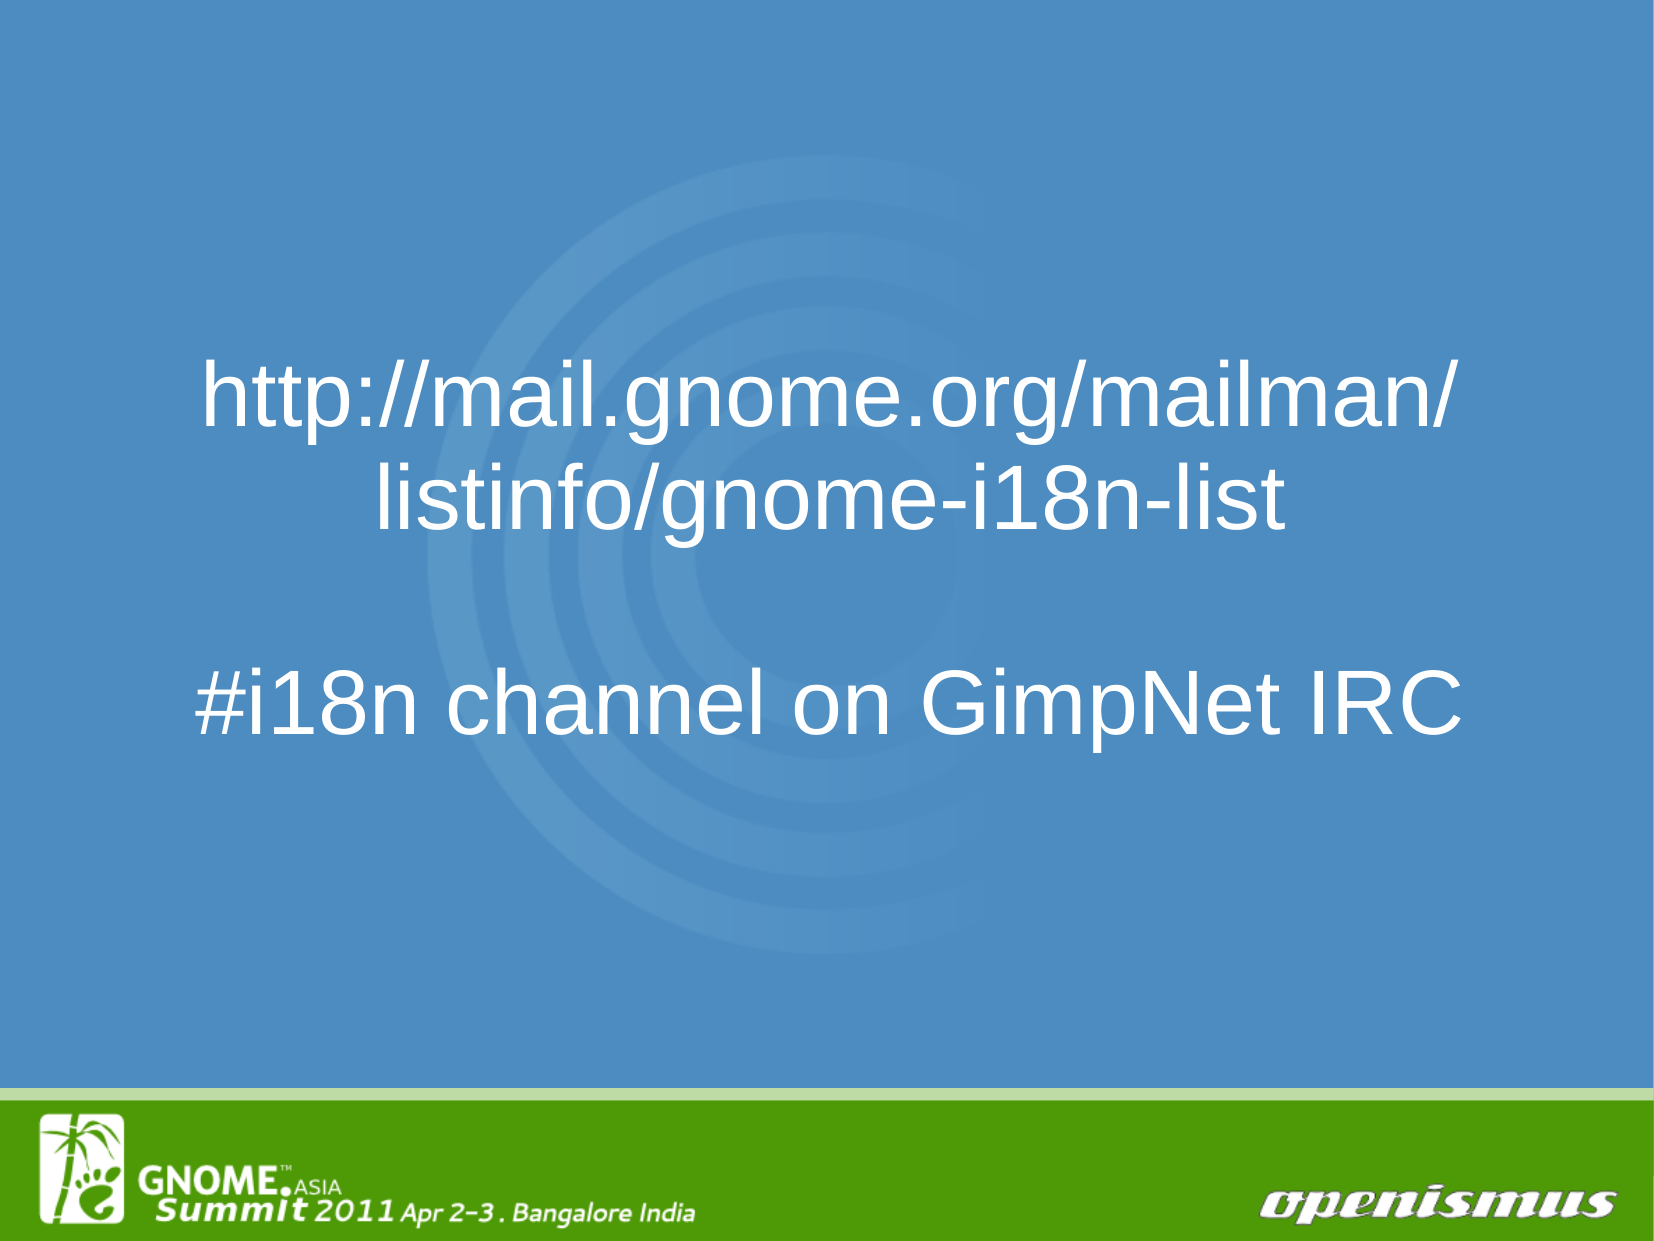

# http://mail.gnome.org/mailman/ listinfo/gnome-i18n-list #i18n channel on GimpNet IRC